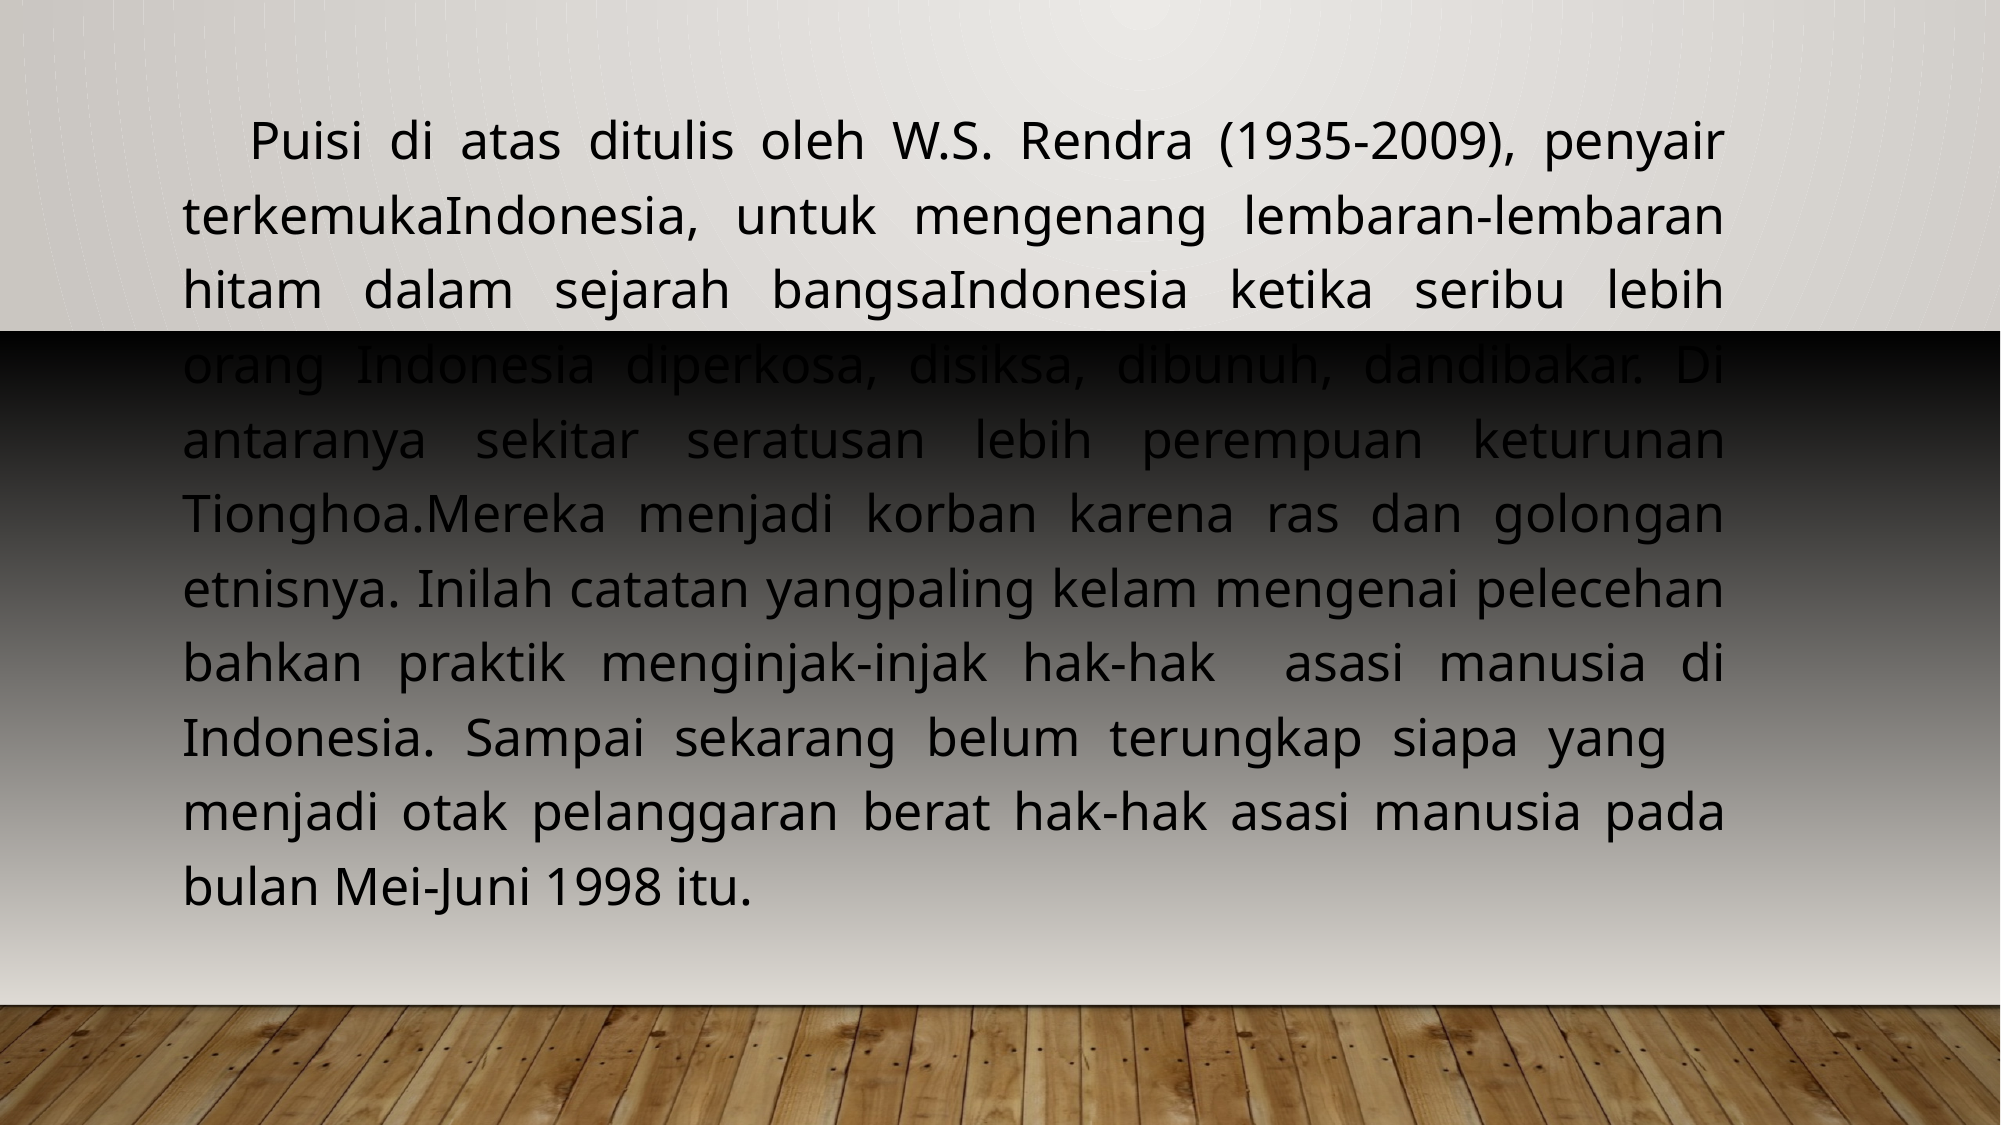

# Puisi di atas ditulis oleh W.S. Rendra (1935-2009), penyair terkemukaIndonesia, untuk mengenang lembaran-lembaran hitam dalam sejarah bangsaIndonesia ketika seribu lebih orang Indonesia diperkosa, disiksa, dibunuh, dandibakar. Di antaranya sekitar seratusan lebih perempuan keturunan Tionghoa.Mereka menjadi korban karena ras dan golongan etnisnya. Inilah catatan yangpaling kelam mengenai pelecehan bahkan praktik menginjak-injak hak-hak asasi manusia di Indonesia. Sampai sekarang belum terungkap siapa yang menjadi otak pelanggaran berat hak-hak asasi manusia pada bulan Mei-Juni 1998 itu.